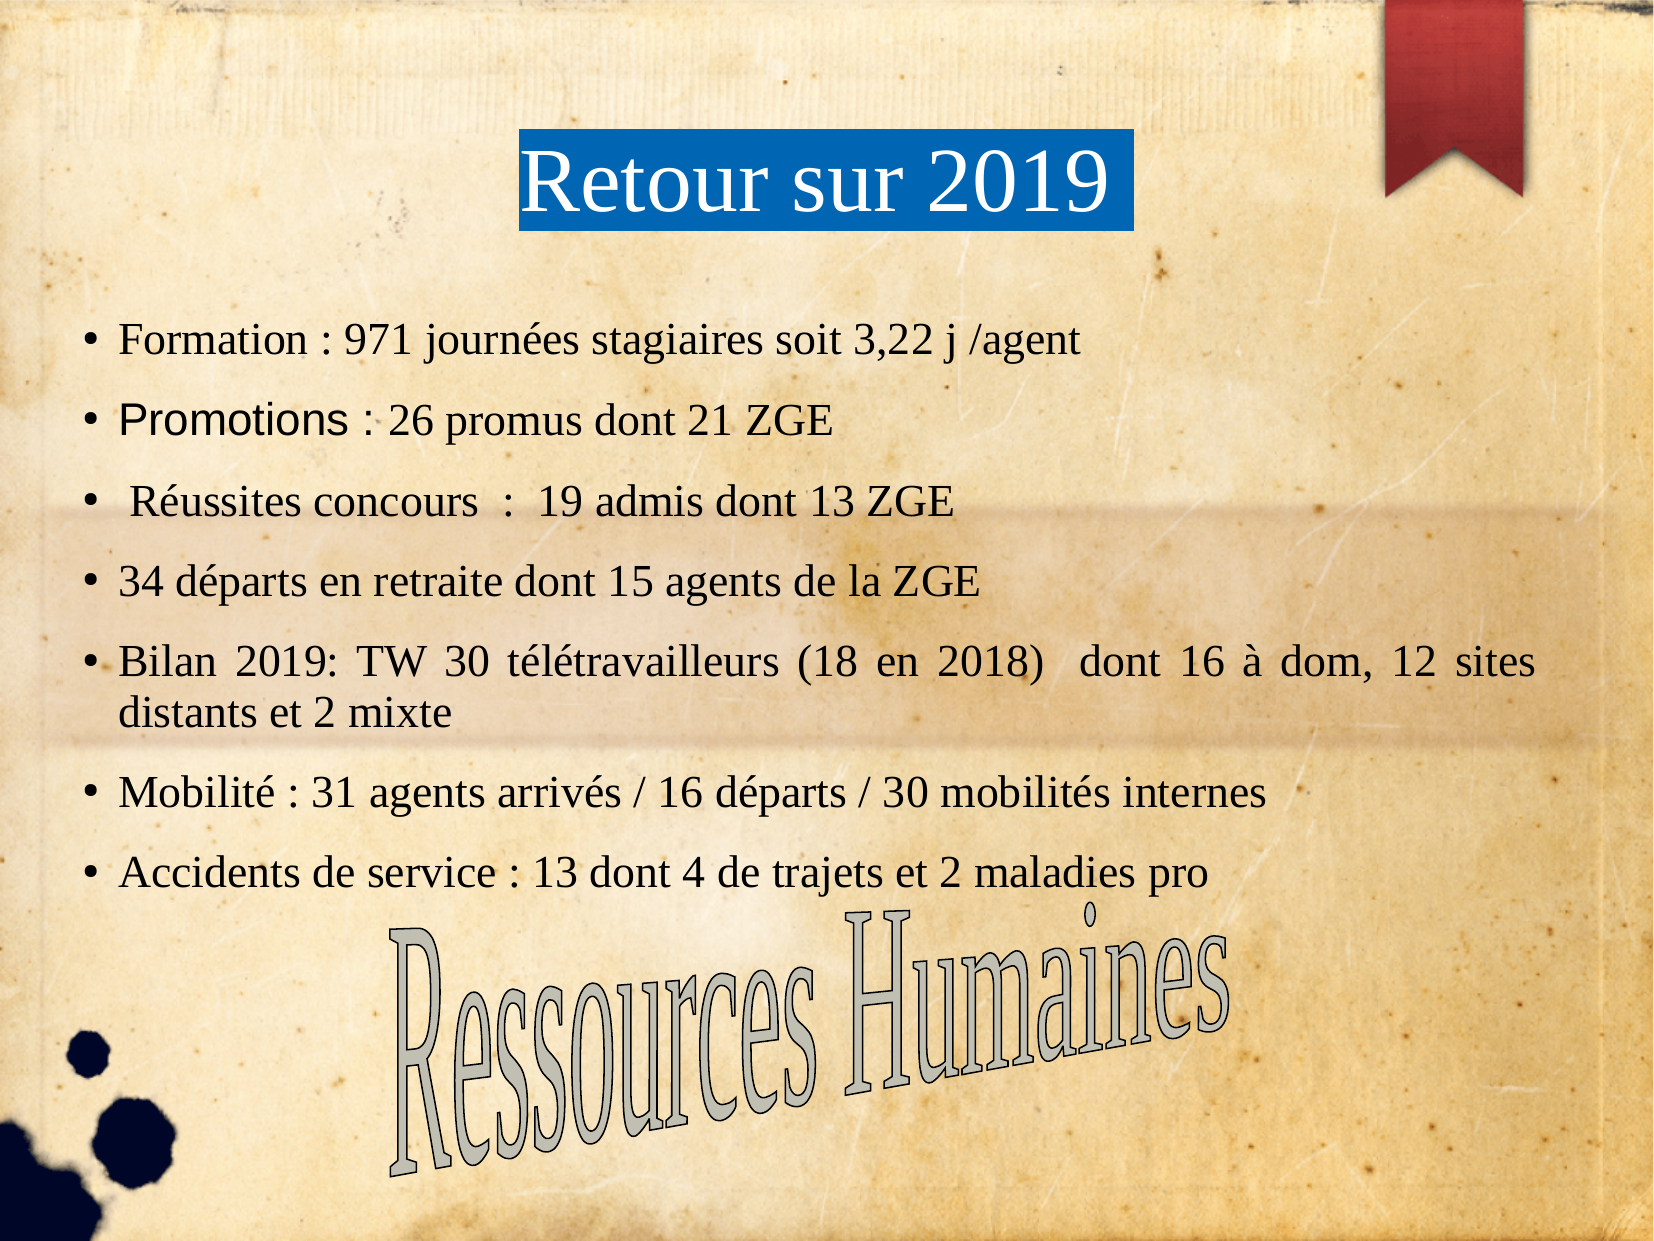

# Retour sur 2019
Formation : 971 journées stagiaires soit 3,22 j /agent
Promotions : 26 promus dont 21 ZGE
 Réussites concours  : 19 admis dont 13 ZGE
34 départs en retraite dont 15 agents de la ZGE
Bilan 2019: TW 30 télétravailleurs (18 en 2018) dont 16 à dom, 12 sites distants et 2 mixte
Mobilité : 31 agents arrivés / 16 départs / 30 mobilités internes
Accidents de service : 13 dont 4 de trajets et 2 maladies pro
Ressources Humaines